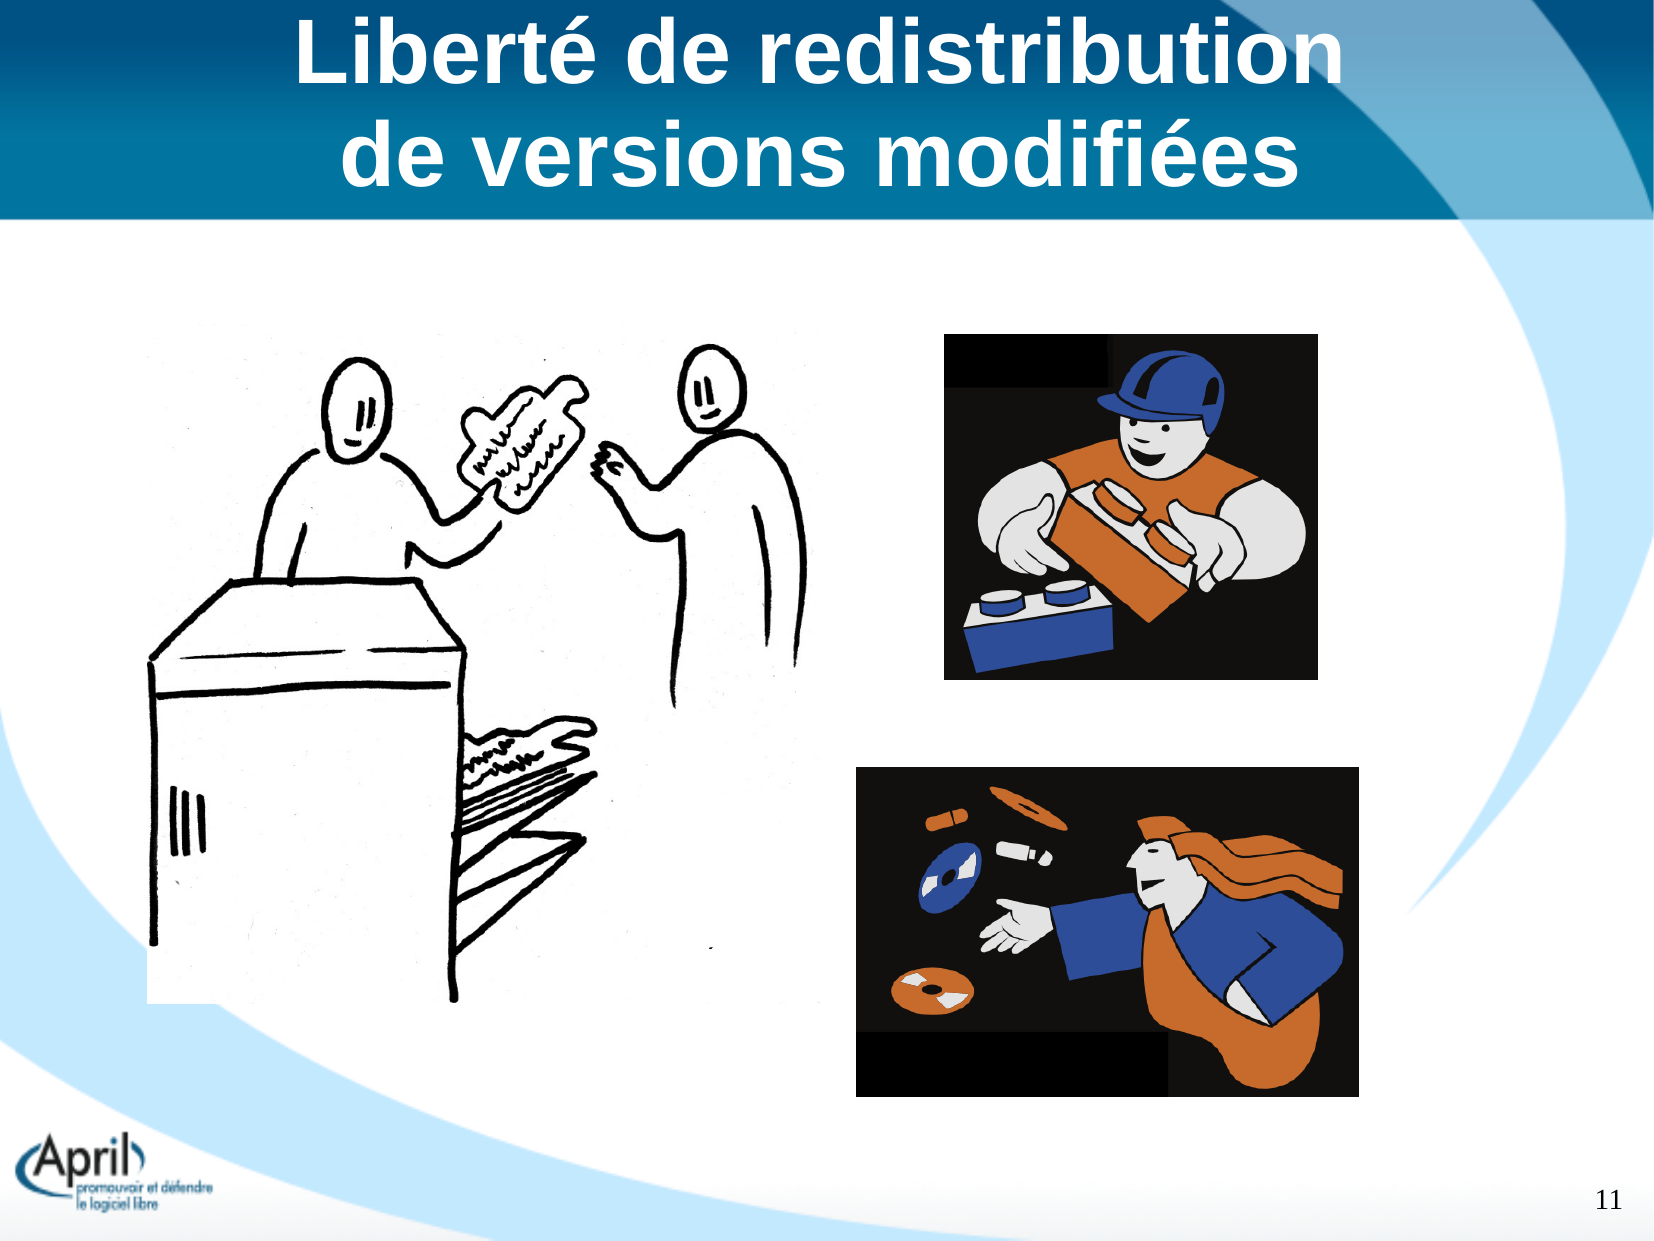

# Liberté de redistribution de versions modifiées
11